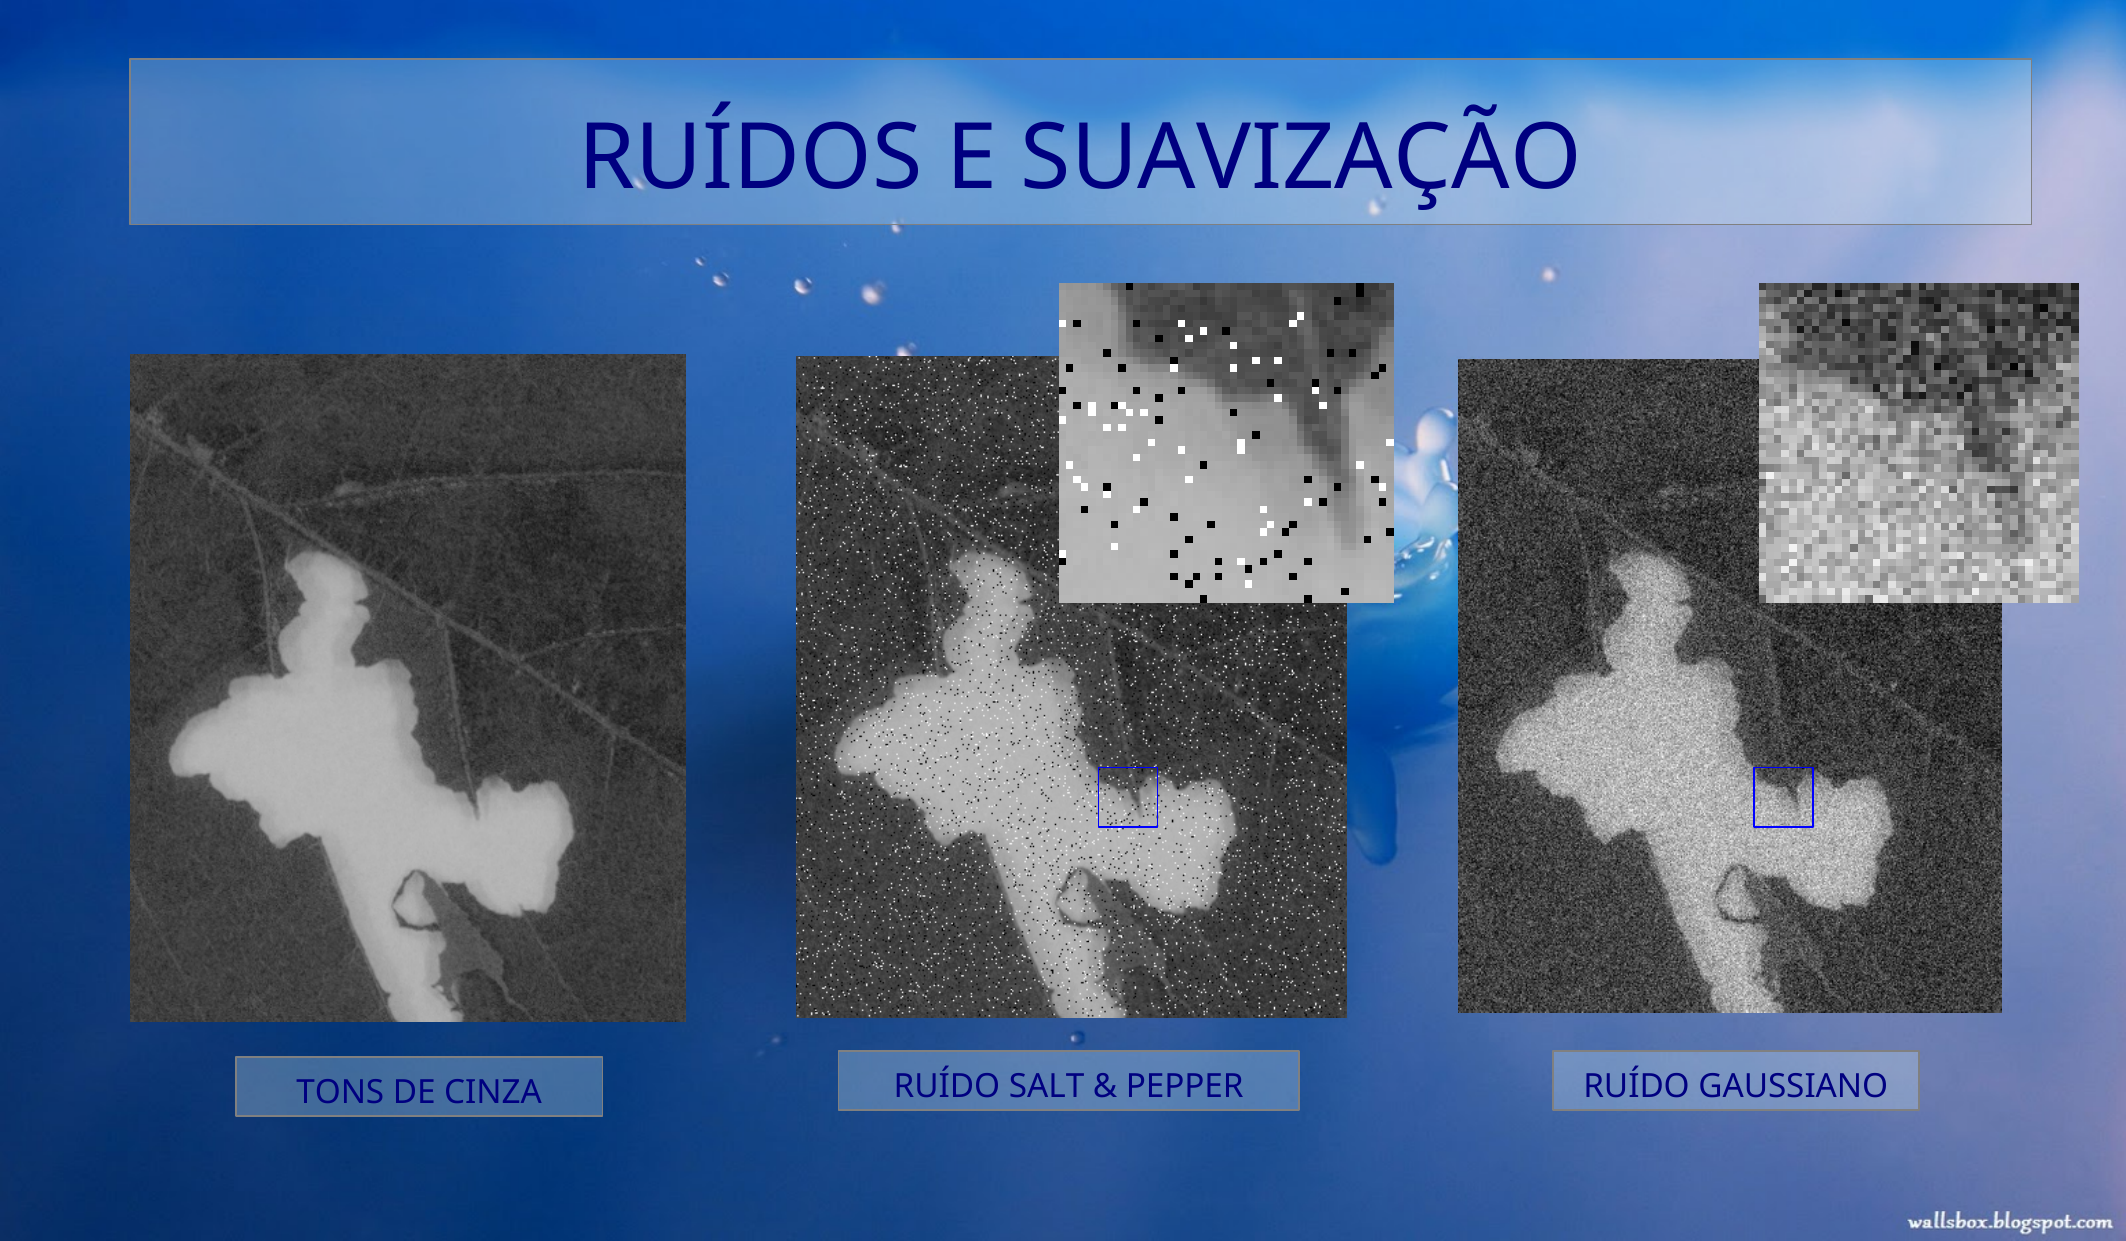

RUÍDOS E SUAVIZAÇÃO
RUÍDO SALT & PEPPER
RUÍDO GAUSSIANO
TONS DE CINZA